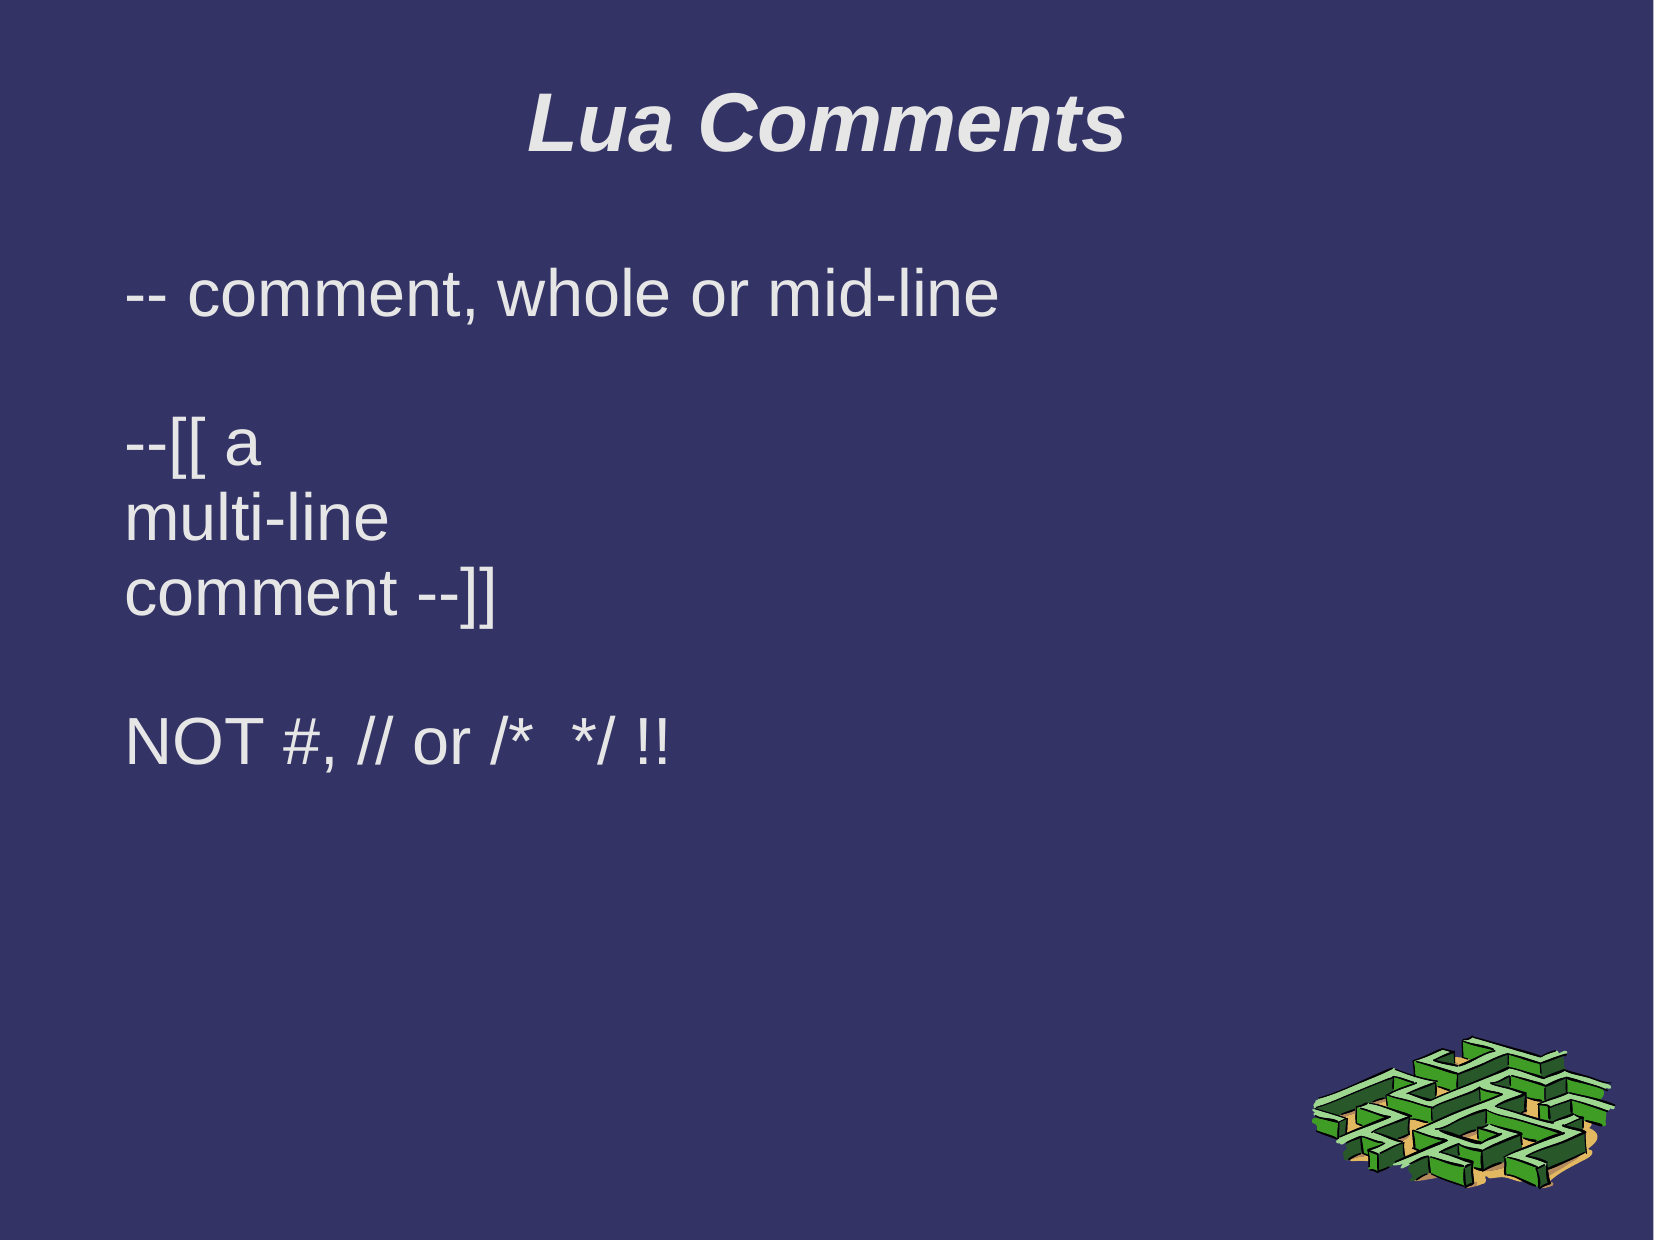

# Lua Comments
-- comment, whole or mid-line
--[[ a
multi-line
comment --]]
NOT #, // or /* */ !!